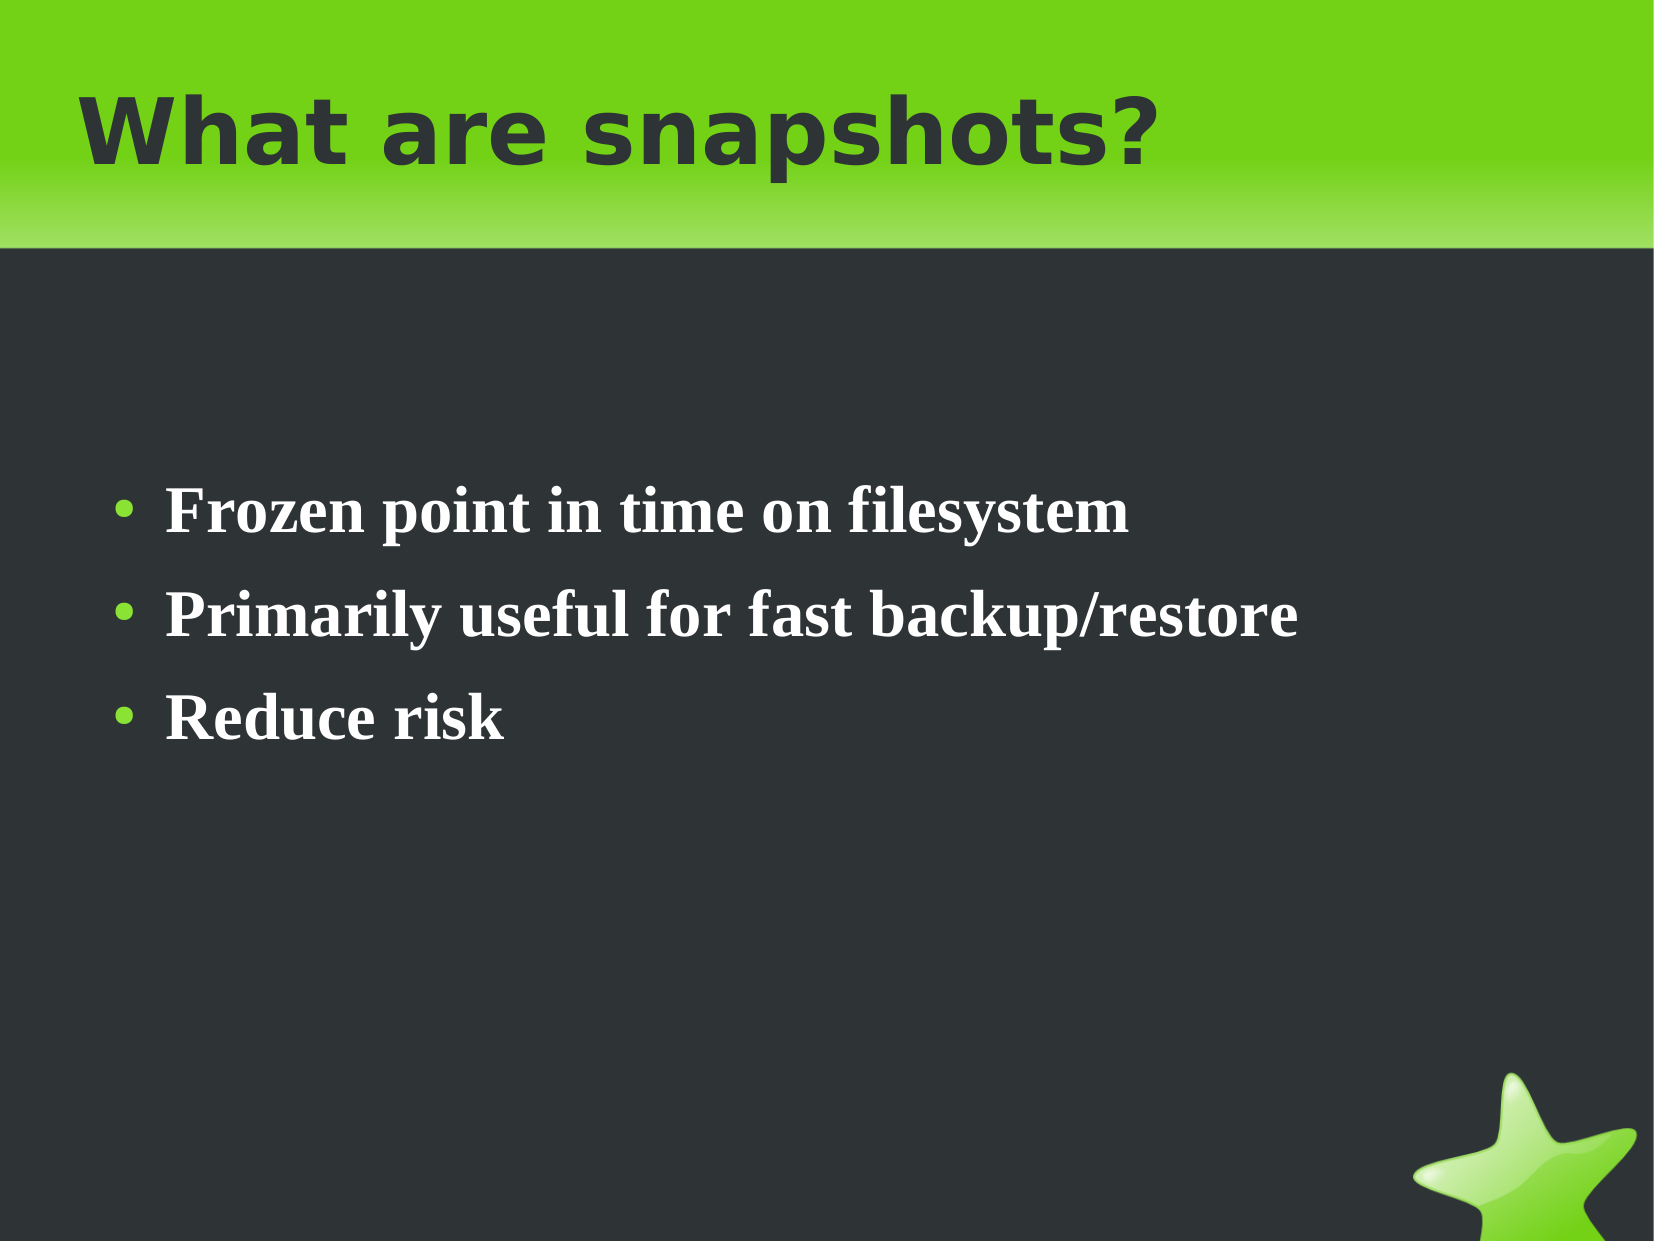

# What are snapshots?
Frozen point in time on filesystem
Primarily useful for fast backup/restore
Reduce risk